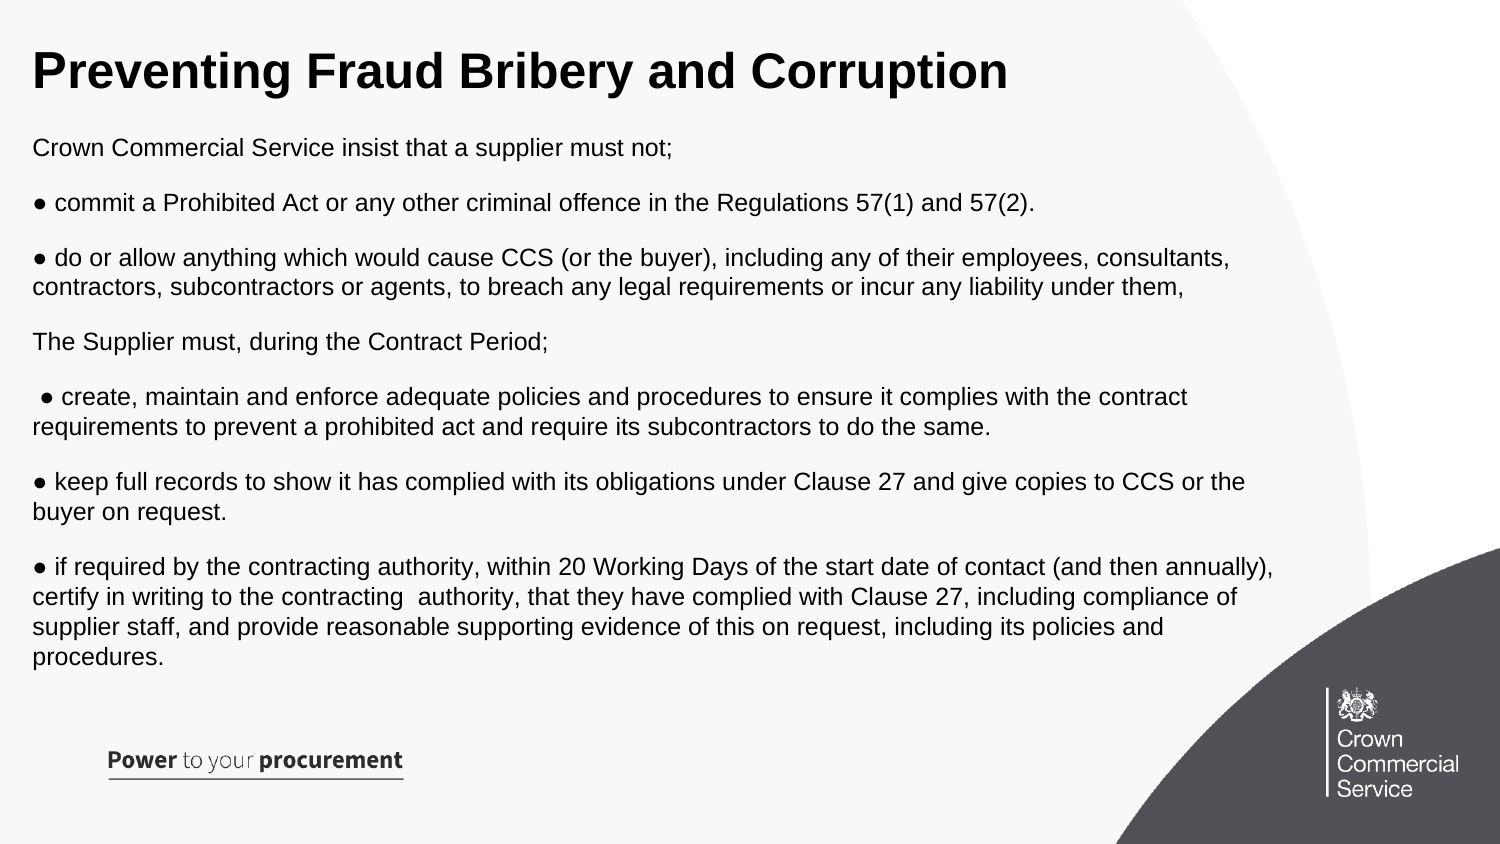

Preventing Fraud Bribery and Corruption
Crown Commercial Service insist that a supplier must not;
● commit a Prohibited Act or any other criminal offence in the Regulations 57(1) and 57(2).
● do or allow anything which would cause CCS (or the buyer), including any of their employees, consultants, contractors, subcontractors or agents, to breach any legal requirements or incur any liability under them,
The Supplier must, during the Contract Period;
 ● create, maintain and enforce adequate policies and procedures to ensure it complies with the contract requirements to prevent a prohibited act and require its subcontractors to do the same.
● keep full records to show it has complied with its obligations under Clause 27 and give copies to CCS or the buyer on request.
● if required by the contracting authority, within 20 Working Days of the start date of contact (and then annually), certify in writing to the contracting authority, that they have complied with Clause 27, including compliance of supplier staff, and provide reasonable supporting evidence of this on request, including its policies and procedures.